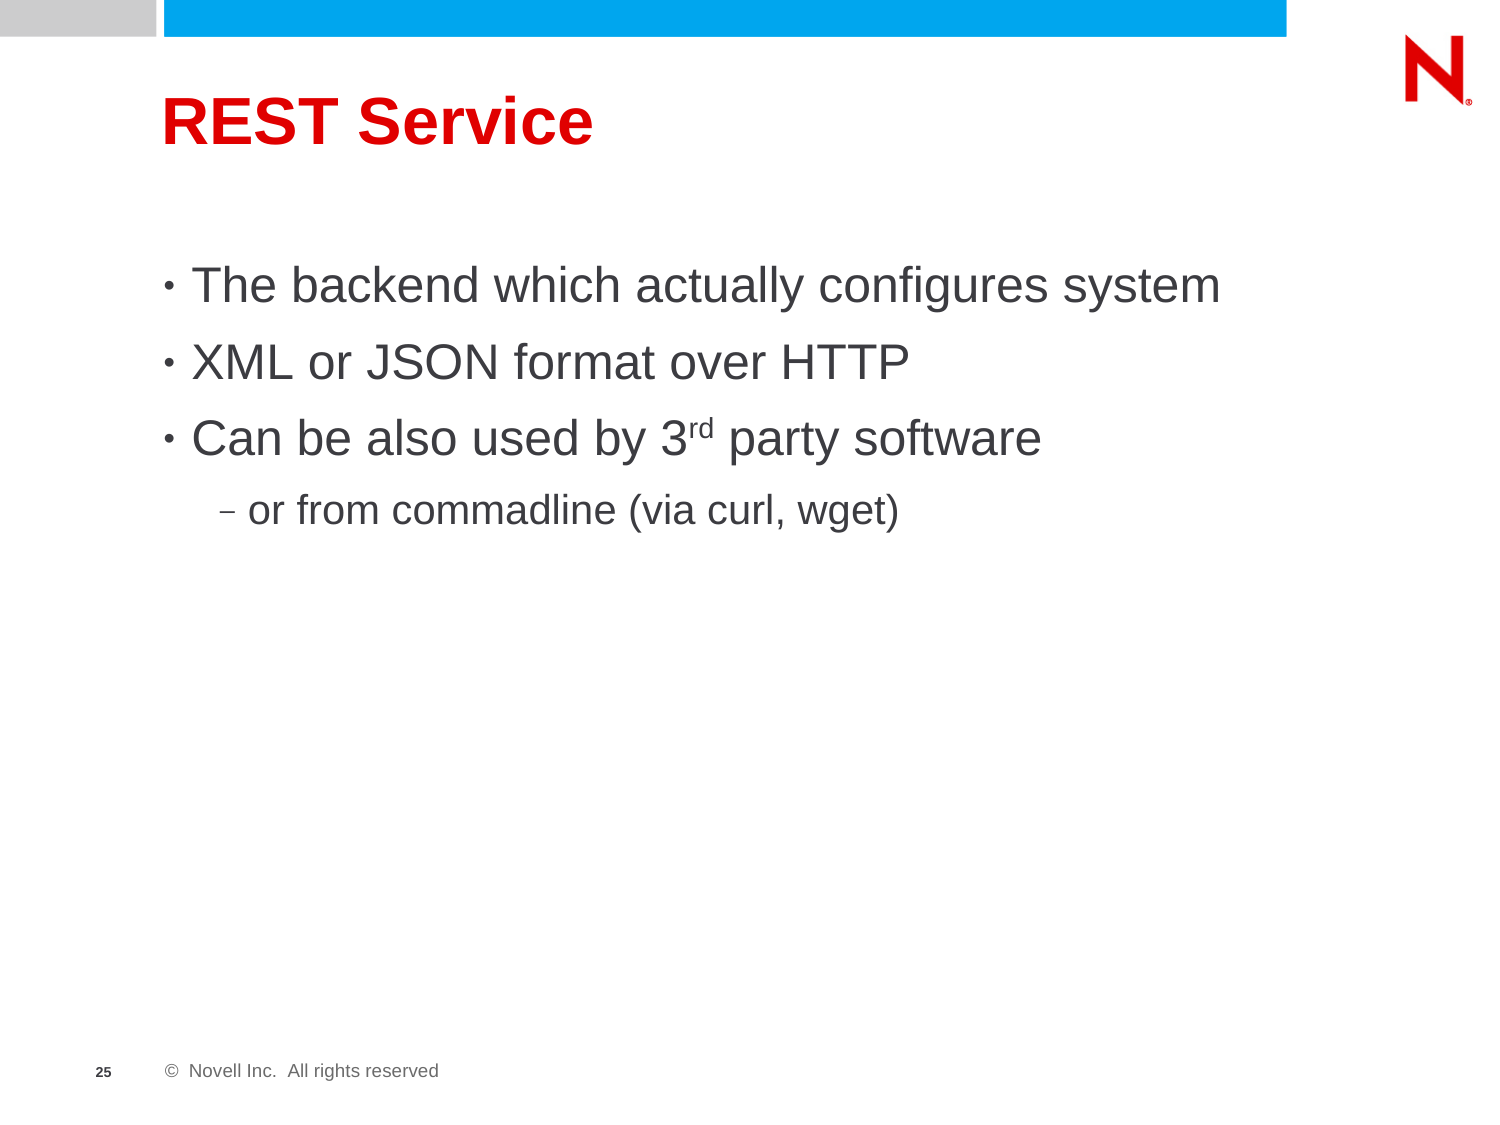

# REST Service
The backend which actually configures system
XML or JSON format over HTTP
Can be also used by 3rd party software
or from commadline (via curl, wget)